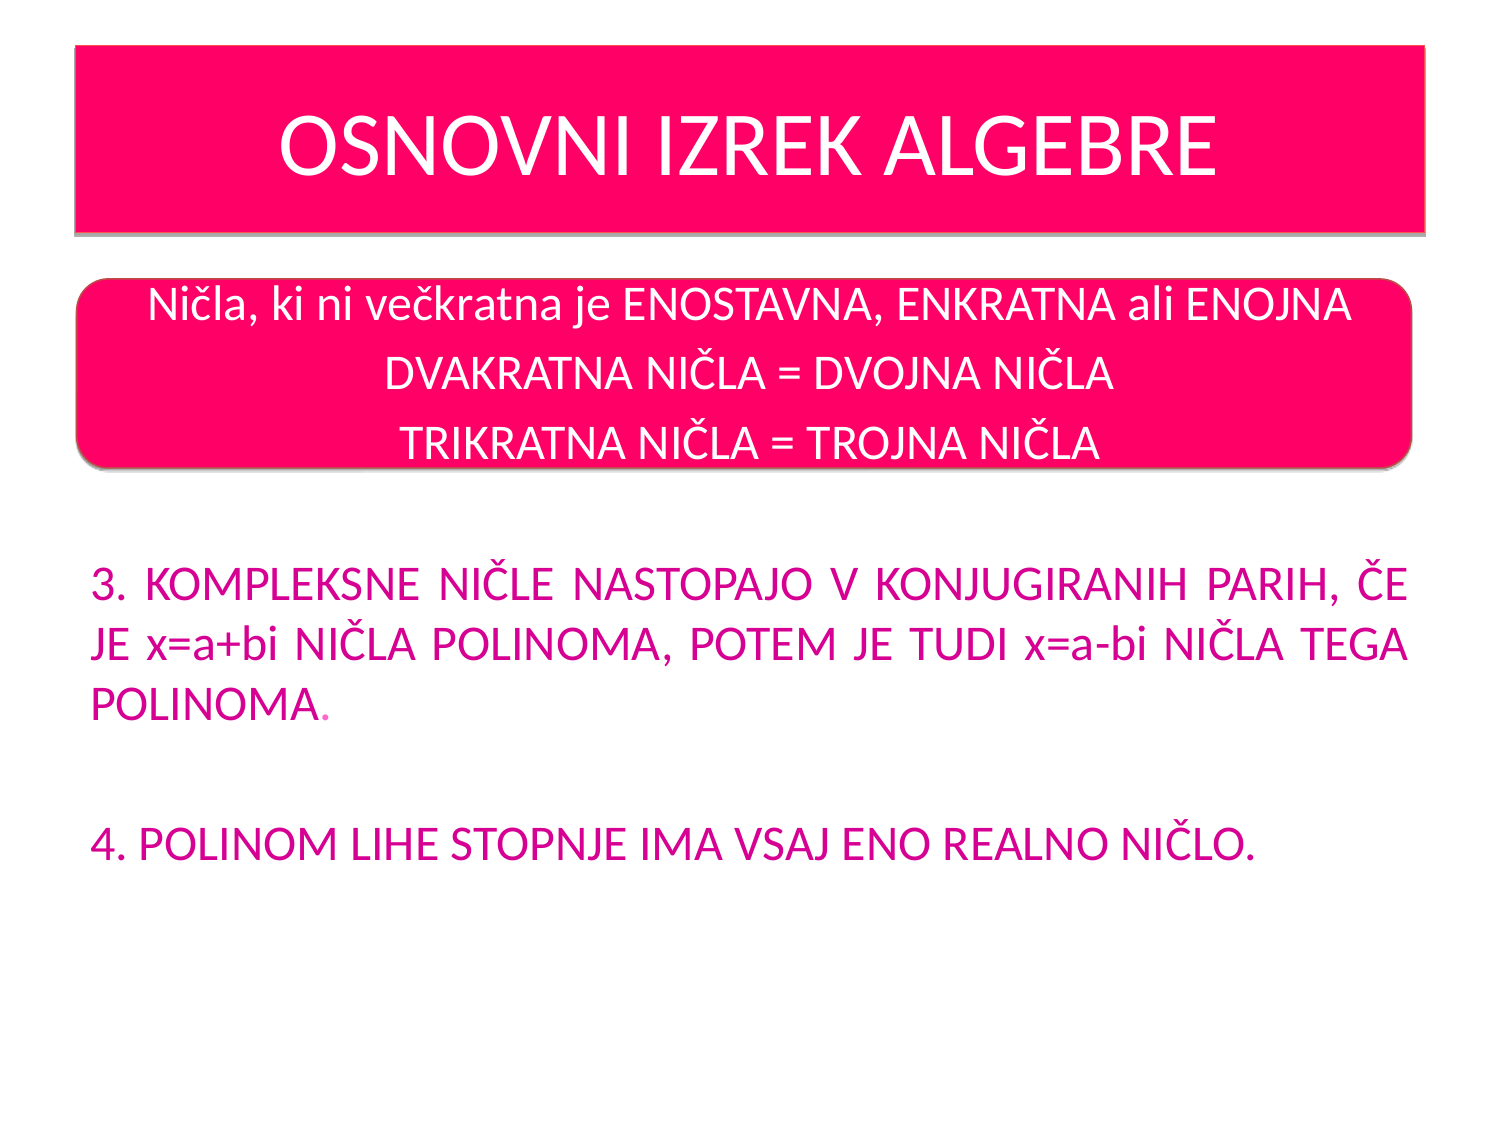

# OSNOVNI IZREK ALGEBRE
Ničla, ki ni večkratna je ENOSTAVNA, ENKRATNA ali ENOJNA
DVAKRATNA NIČLA = DVOJNA NIČLA
TRIKRATNA NIČLA = TROJNA NIČLA
3. KOMPLEKSNE NIČLE NASTOPAJO V KONJUGIRANIH PARIH, ČE JE x=a+bi NIČLA POLINOMA, POTEM JE TUDI x=a-bi NIČLA TEGA POLINOMA.
4. POLINOM LIHE STOPNJE IMA VSAJ ENO REALNO NIČLO.